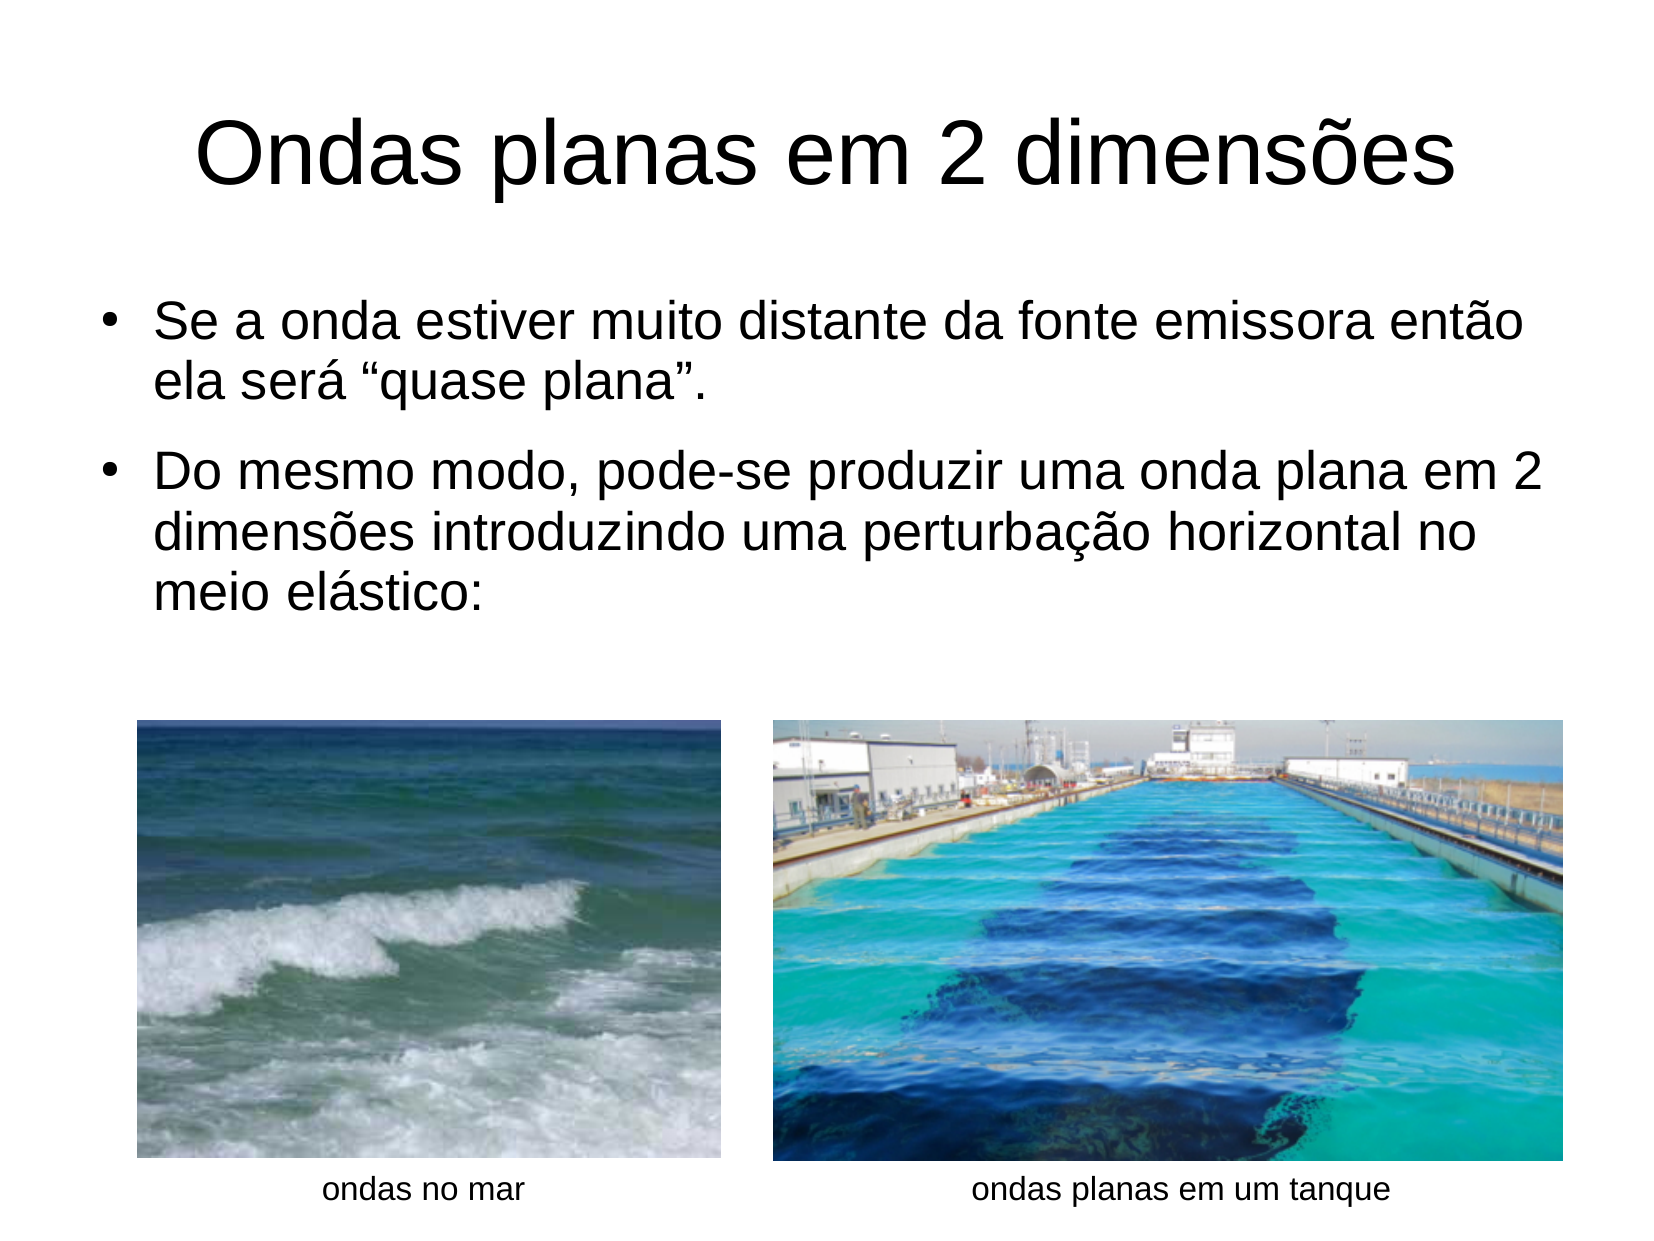

# Ondas planas em 2 dimensões
Se a onda estiver muito distante da fonte emissora então ela será “quase plana”.
Do mesmo modo, pode-se produzir uma onda plana em 2 dimensões introduzindo uma perturbação horizontal no meio elástico:
ondas no mar
ondas planas em um tanque